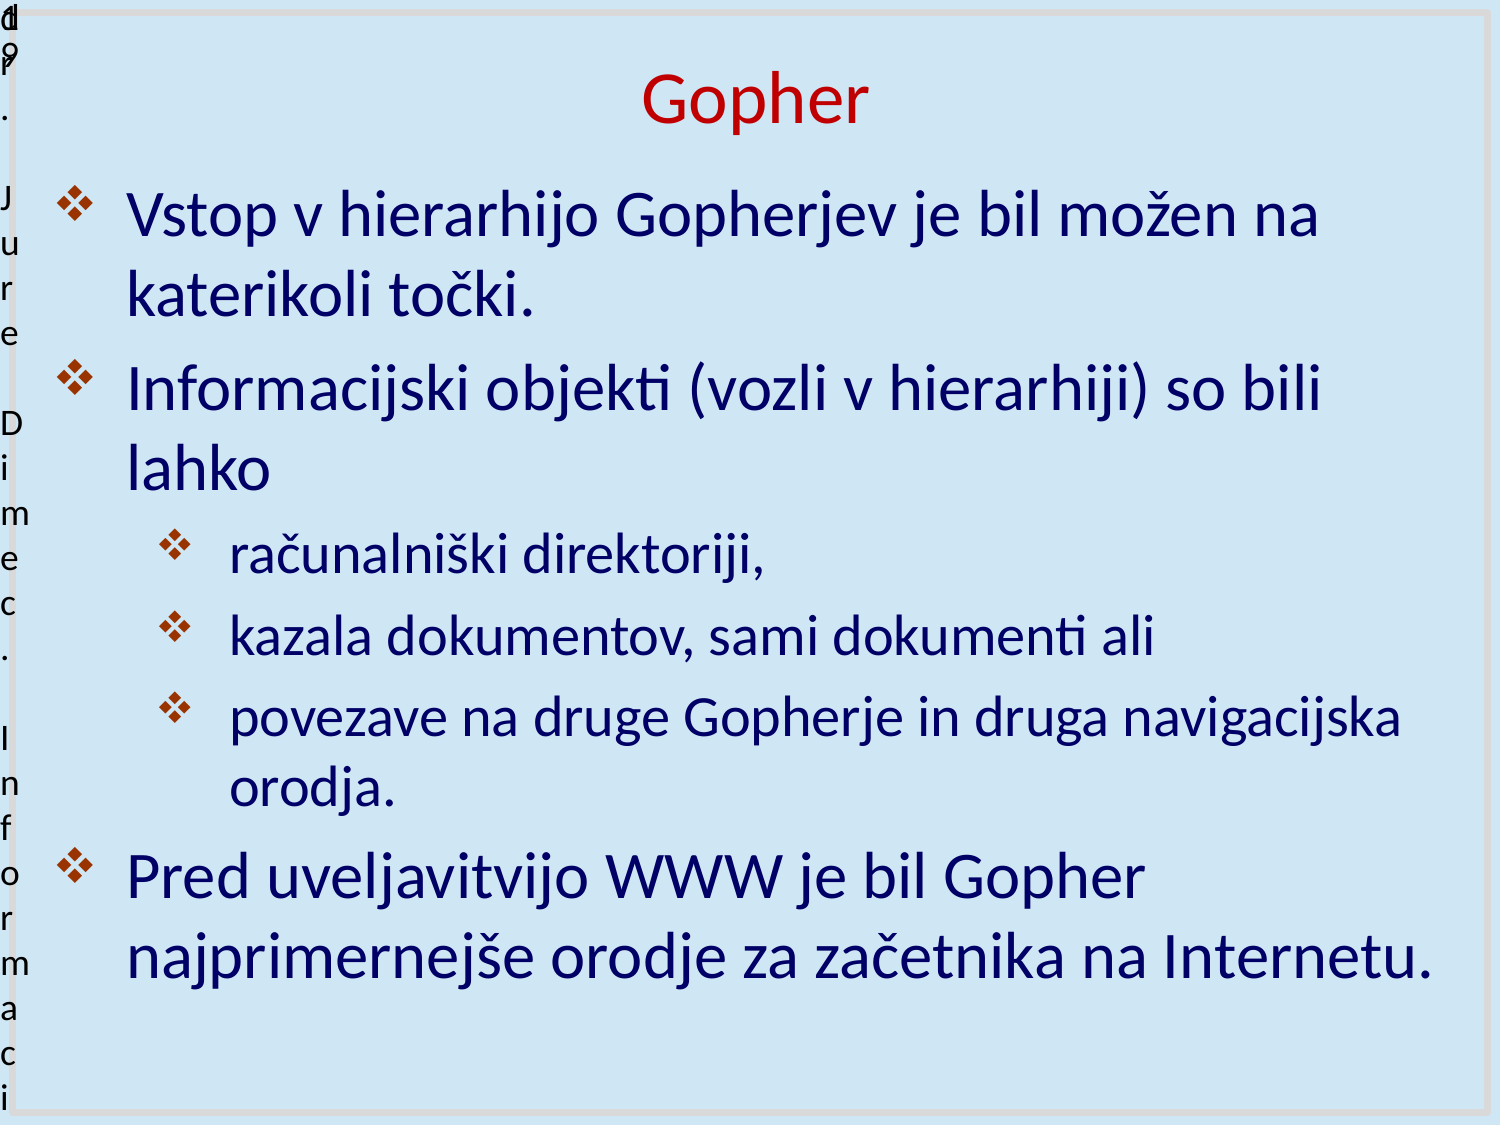

dr. Jure Dimec. Informacijski viri na Internetu (2010 / 11). Predspletne internetne storitve 2.
# Gopher
Vstop v hierarhijo Gopherjev je bil možen na katerikoli točki.
Informacijski objekti (vozli v hierarhiji) so bili lahko
računalniški direktoriji,
kazala dokumentov, sami dokumenti ali
povezave na druge Gopherje in druga navigacijska orodja.
Pred uveljavitvijo WWW je bil Gopher najprimernejše orodje za začetnika na Internetu.